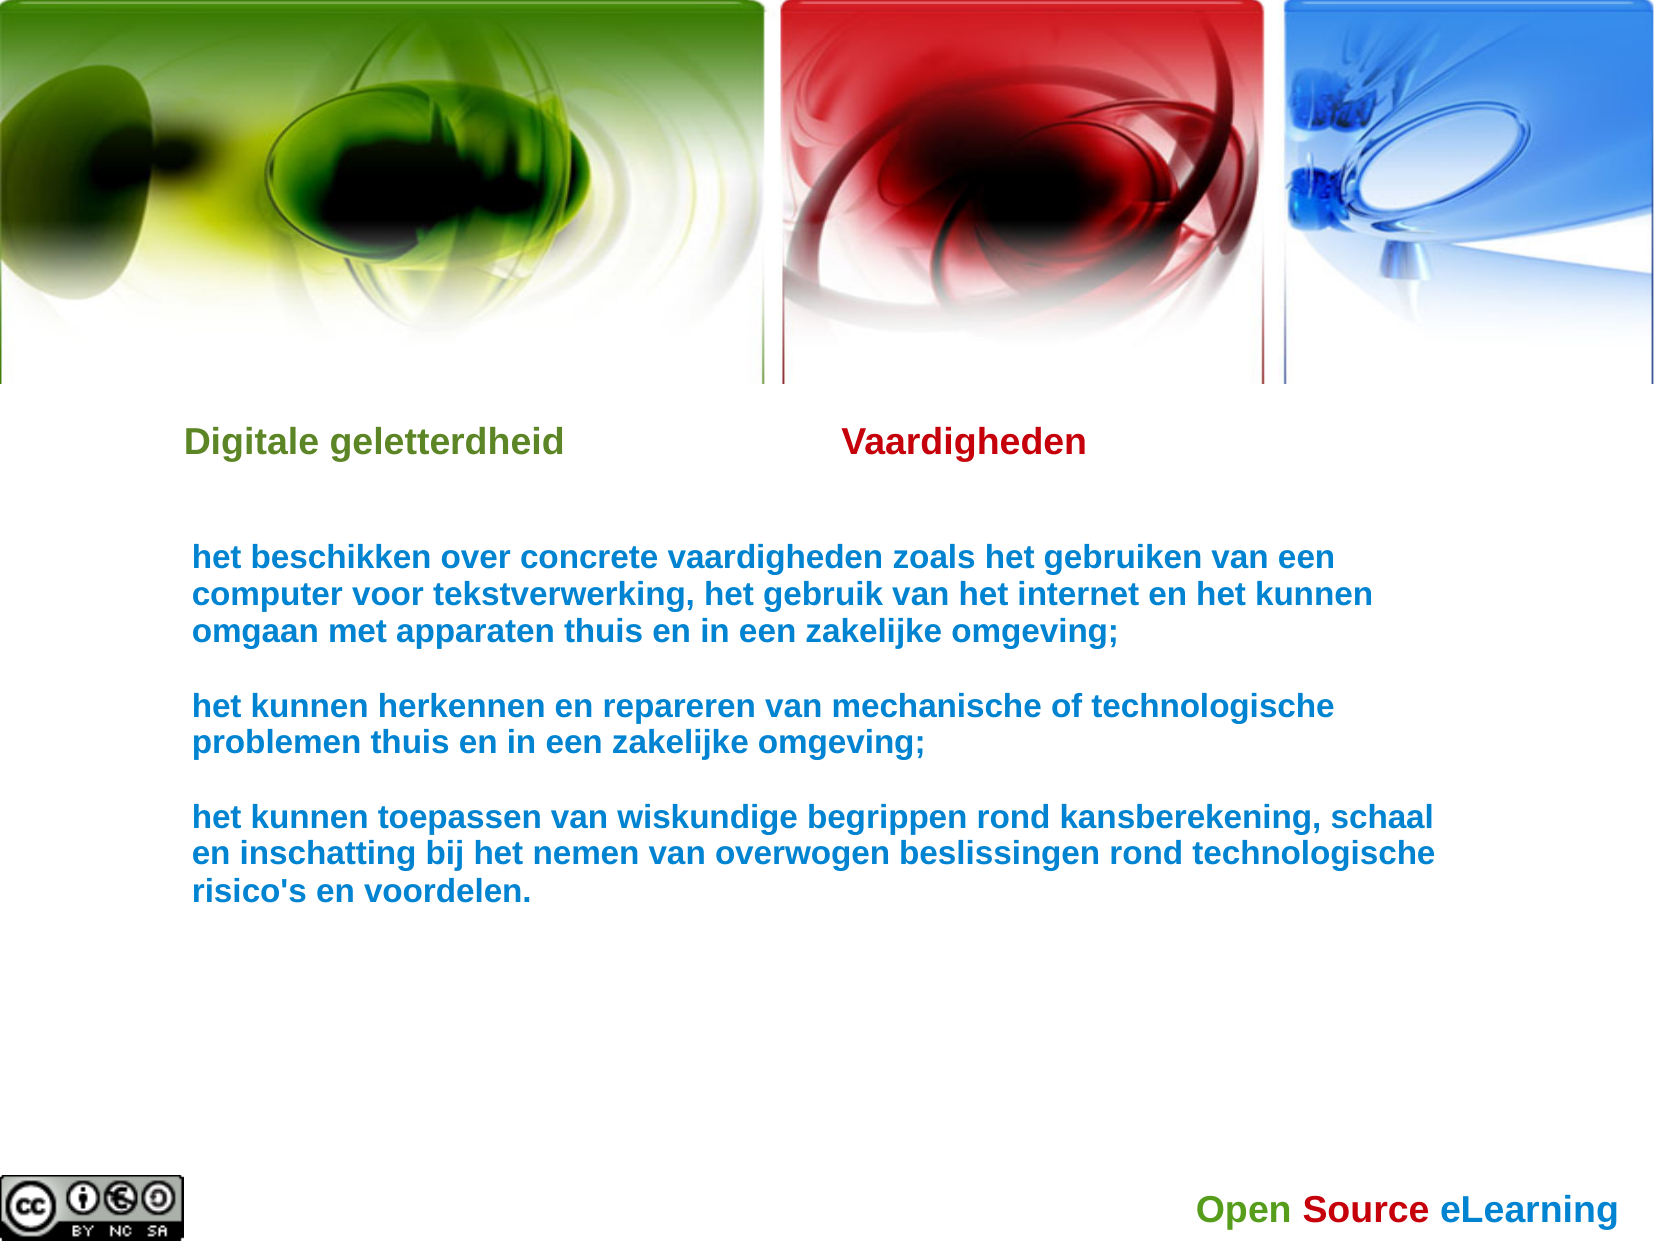

Digitale geletterdheid
Vaardigheden
het beschikken over concrete vaardigheden zoals het gebruiken van een computer voor tekstverwerking, het gebruik van het internet en het kunnen omgaan met apparaten thuis en in een zakelijke omgeving;
het kunnen herkennen en repareren van mechanische of technologische problemen thuis en in een zakelijke omgeving;
het kunnen toepassen van wiskundige begrippen rond kansberekening, schaal en inschatting bij het nemen van overwogen beslissingen rond technologische risico's en voordelen.
Open Source eLearning